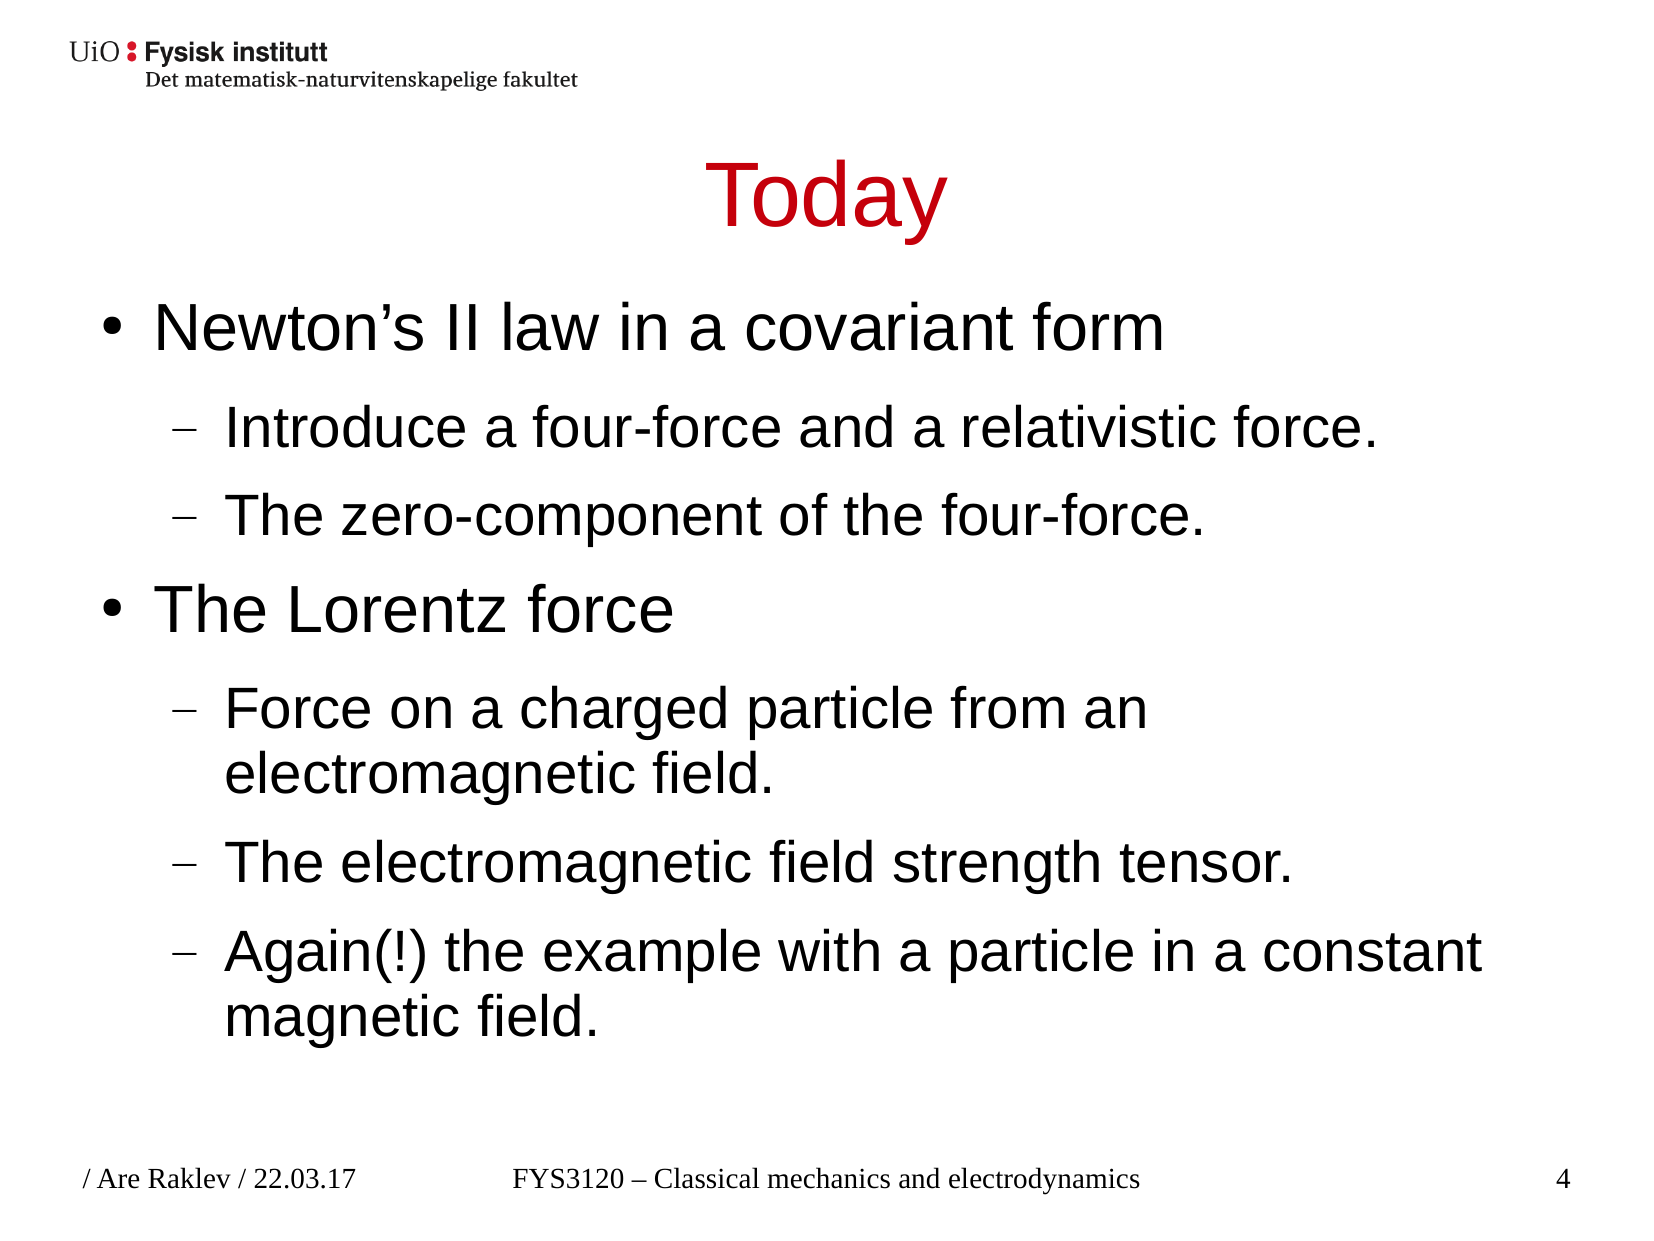

# Today
Newton’s II law in a covariant form
Introduce a four-force and a relativistic force.
The zero-component of the four-force.
The Lorentz force
Force on a charged particle from an electromagnetic field.
The electromagnetic field strength tensor.
Again(!) the example with a particle in a constant magnetic field.
/ Are Raklev / 22.03.17
FYS3120 – Classical mechanics and electrodynamics
4